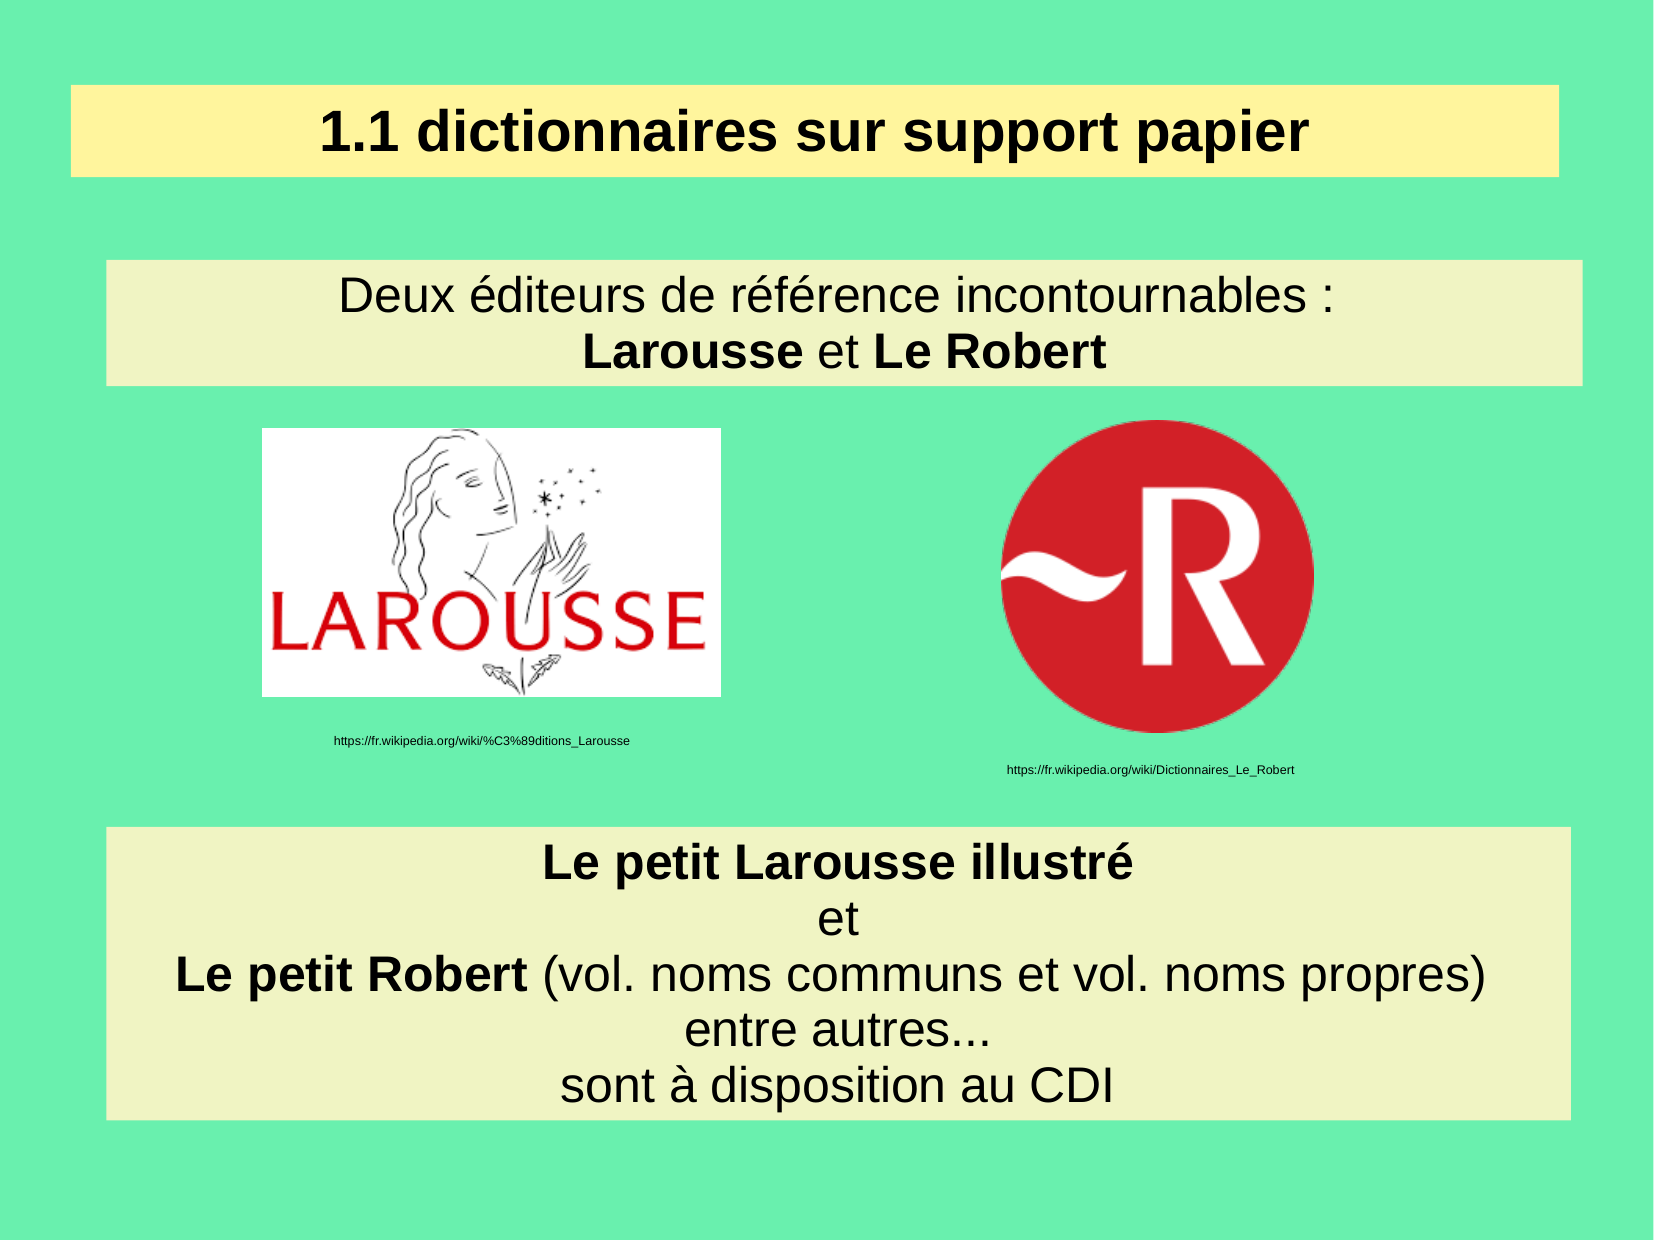

# 1.1 dictionnaires sur support papier
Deux éditeurs de référence incontournables :
Larousse et Le Robert
https://fr.wikipedia.org/wiki/%C3%89ditions_Larousse
https://fr.wikipedia.org/wiki/Dictionnaires_Le_Robert
Le petit Larousse illustré
et
Le petit Robert (vol. noms communs et vol. noms propres)
entre autres...
sont à disposition au CDI